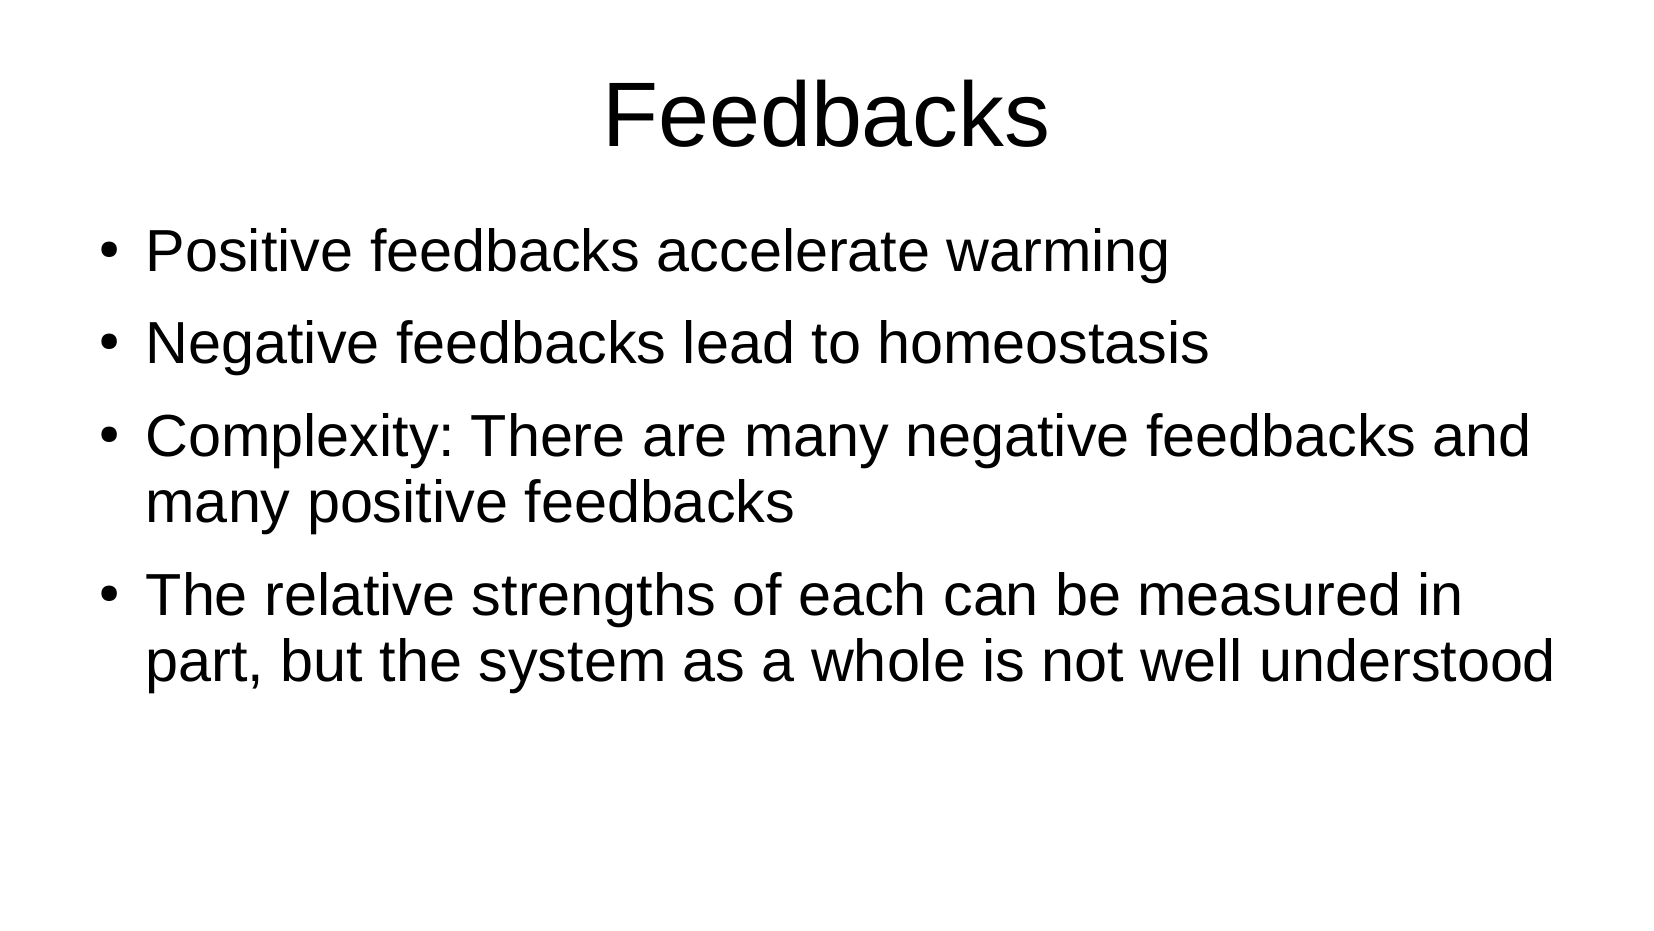

# Feedbacks
Positive feedbacks accelerate warming
Negative feedbacks lead to homeostasis
Complexity: There are many negative feedbacks and many positive feedbacks
The relative strengths of each can be measured in part, but the system as a whole is not well understood